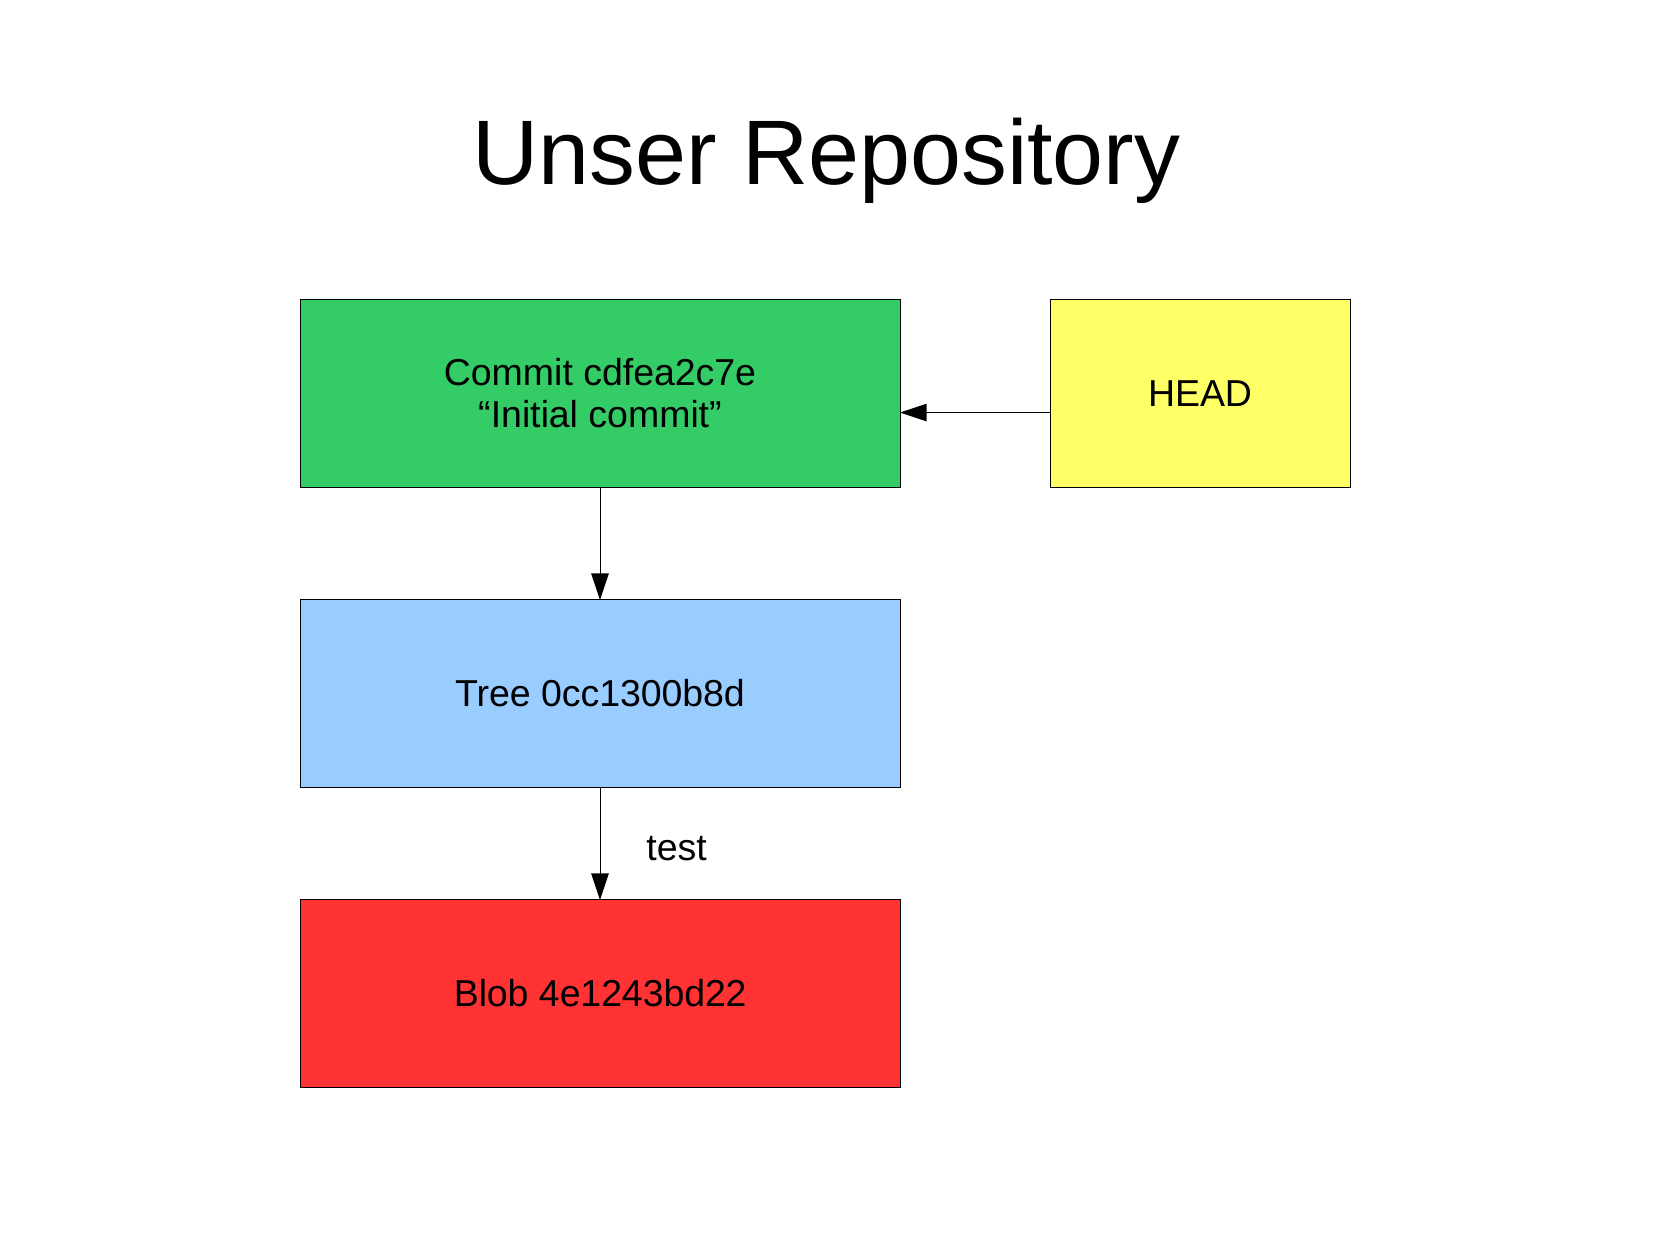

# Unser Repository
Commit cdfea2c7e
“Initial commit”
HEAD
Tree 0cc1300b8d
test
Blob 4e1243bd22